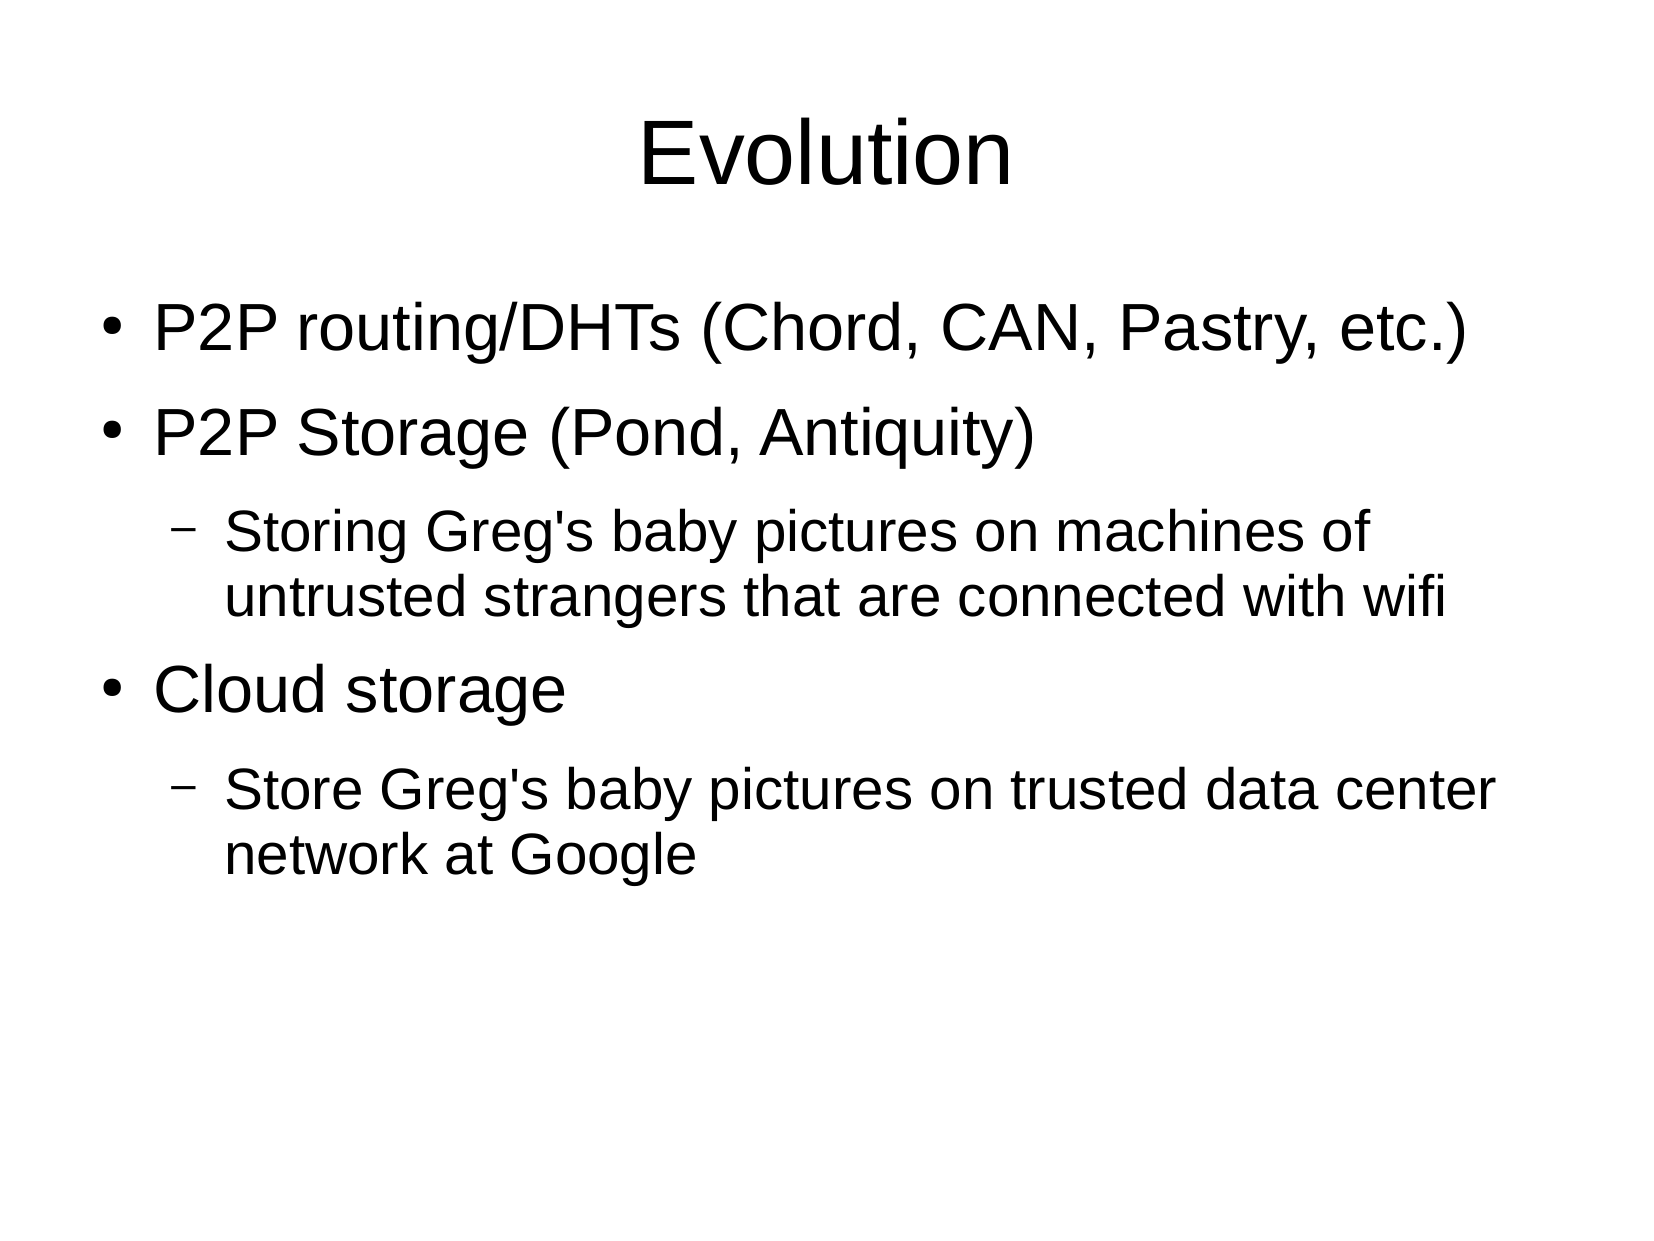

# Evolution
P2P routing/DHTs (Chord, CAN, Pastry, etc.)
P2P Storage (Pond, Antiquity)
Storing Greg's baby pictures on machines of untrusted strangers that are connected with wifi
Cloud storage
Store Greg's baby pictures on trusted data center network at Google